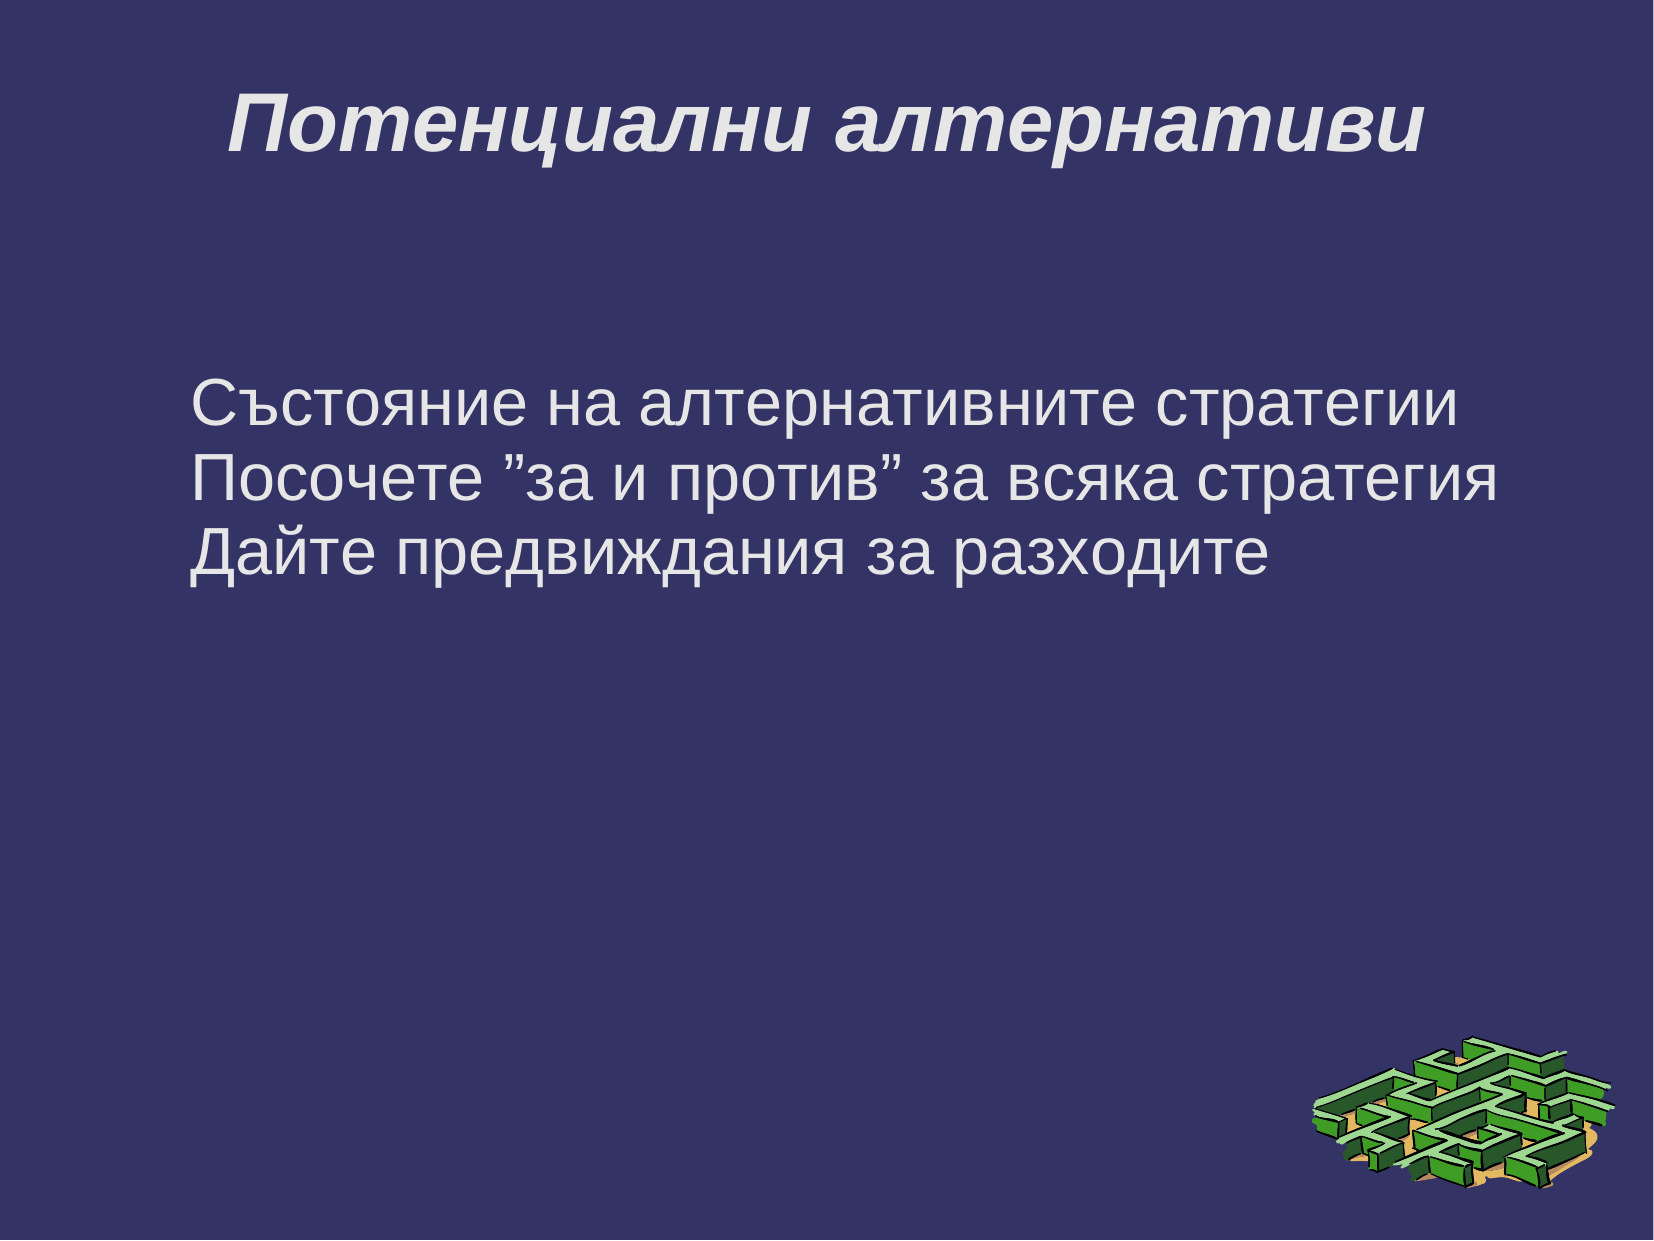

# Потенциални алтернативи
Състояние на алтернативните стратегии
Посочете ”за и против” за всяка стратегия
Дайте предвиждания за разходите